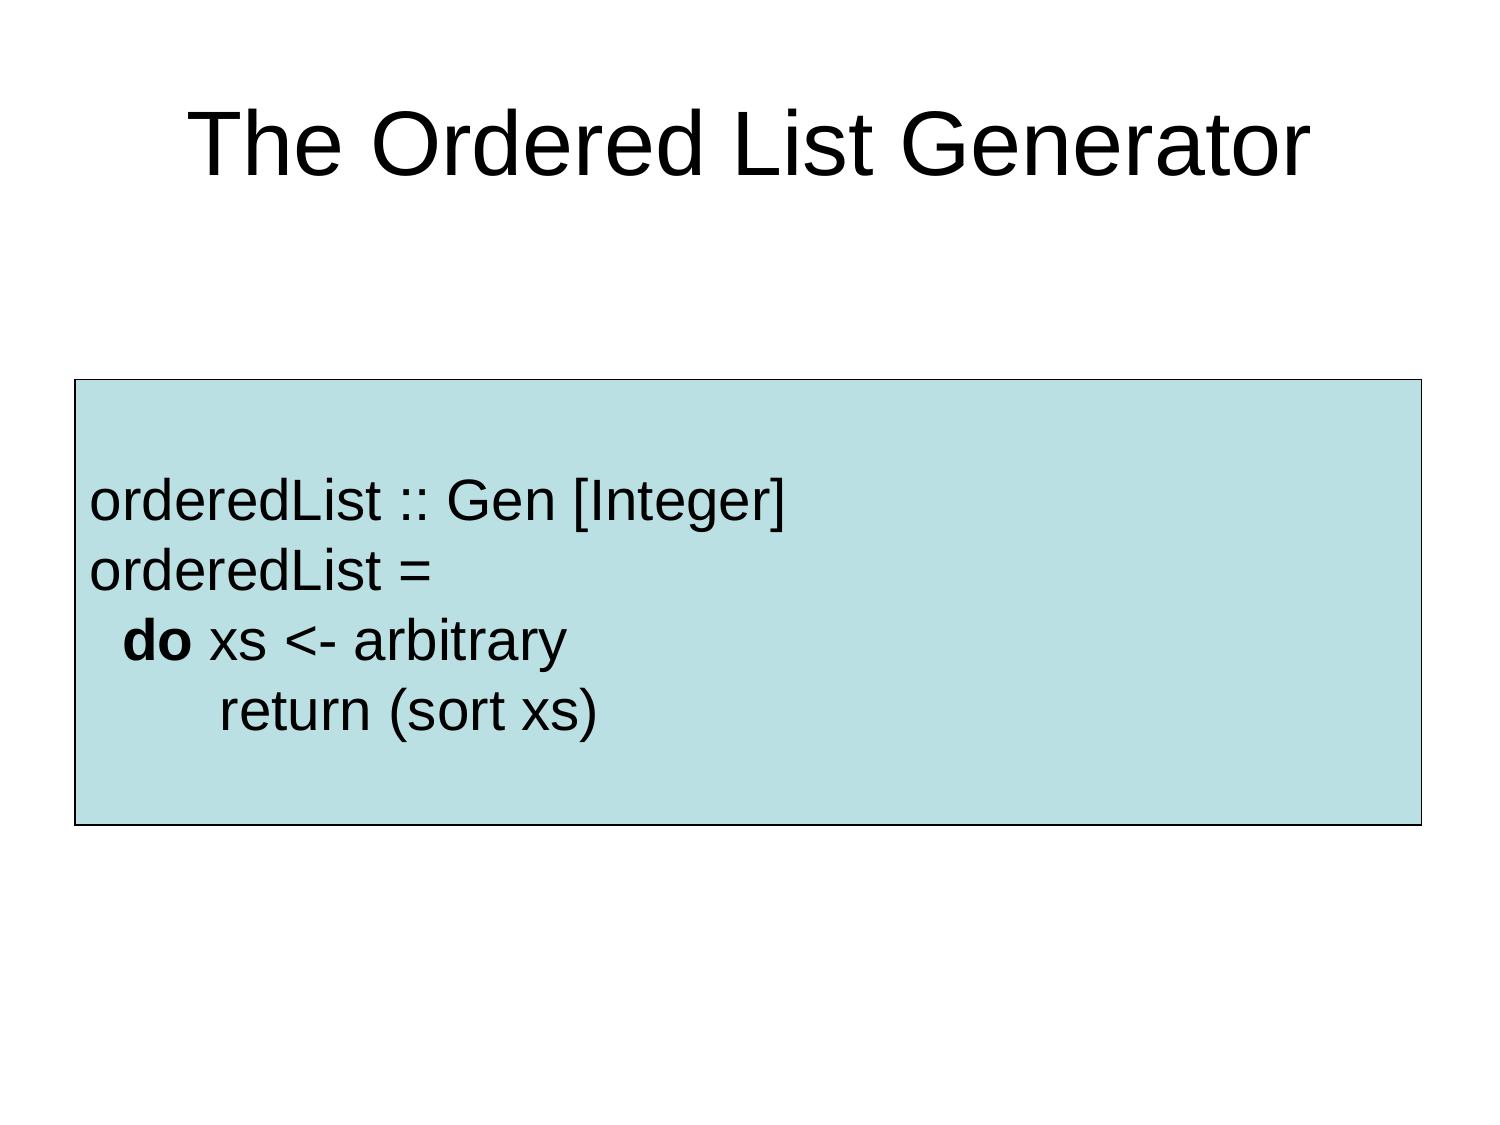

# The Ordered List Generator
orderedList :: Gen [Integer]
orderedList =
 do xs <- arbitrary
 return (sort xs)